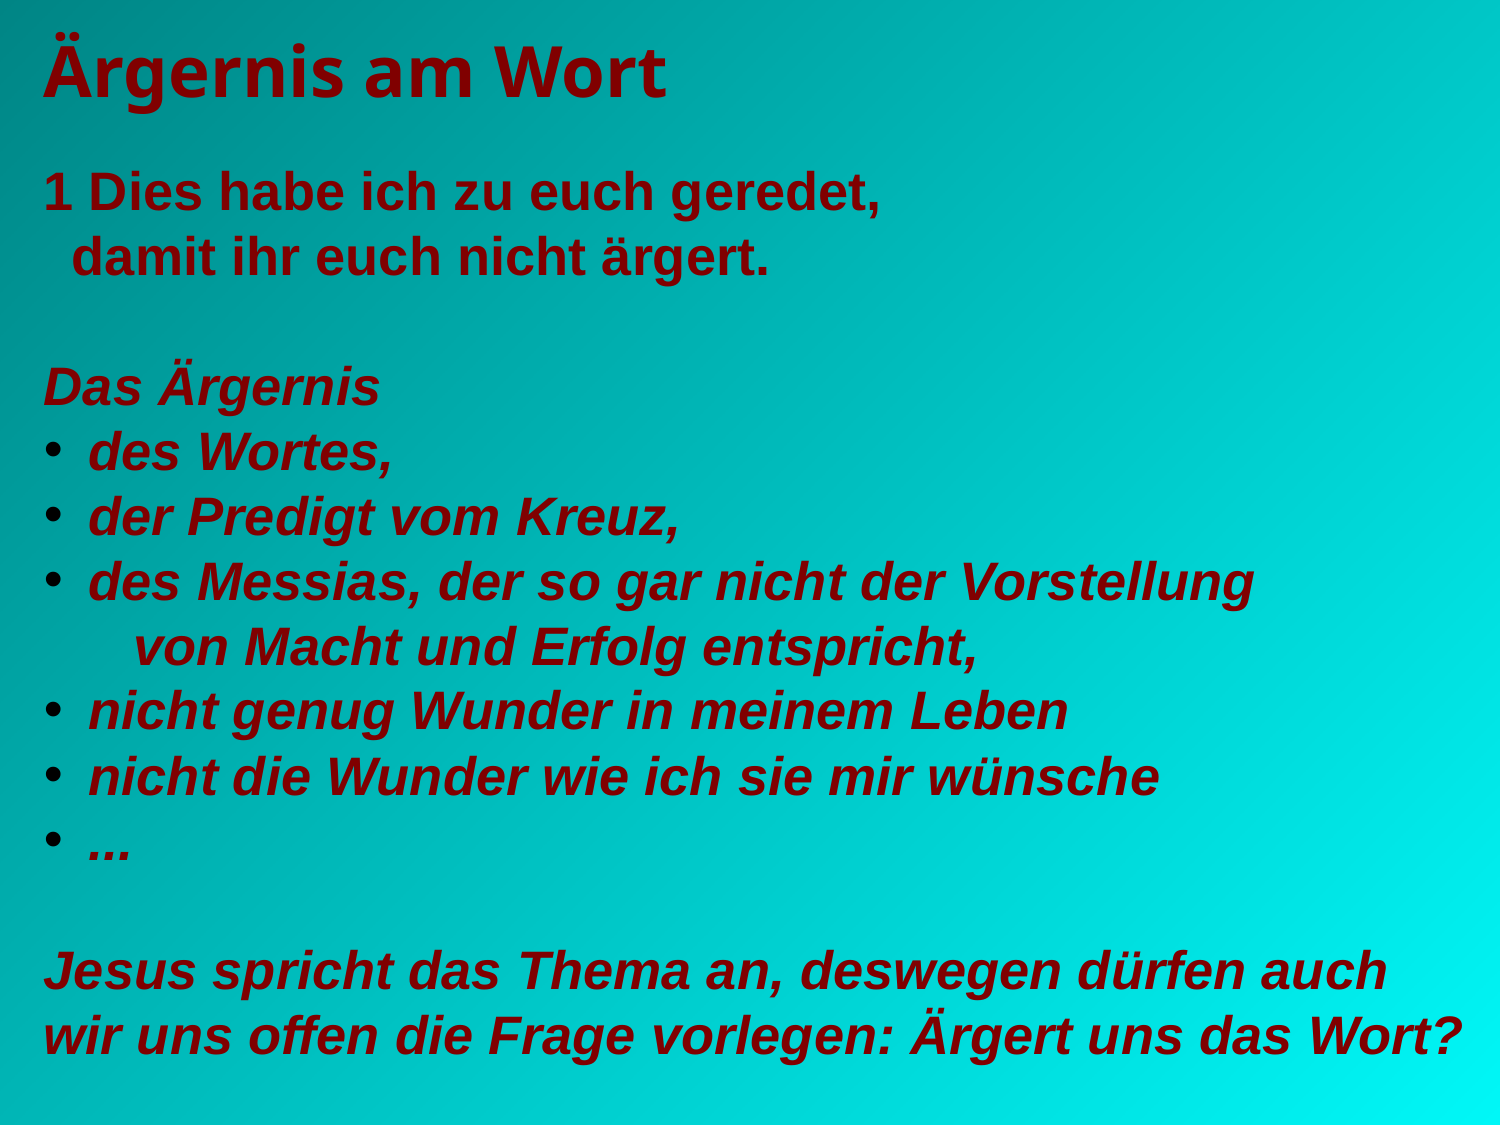

Ärgernis am Wort
1 Dies habe ich zu euch geredet,
damit ihr euch nicht ärgert.
Das Ärgernis
des Wortes,
der Predigt vom Kreuz,
des Messias, der so gar nicht der Vorstellung
von Macht und Erfolg entspricht,
nicht genug Wunder in meinem Leben
nicht die Wunder wie ich sie mir wünsche
...
Jesus spricht das Thema an, deswegen dürfen auch
wir uns offen die Frage vorlegen: Ärgert uns das Wort?